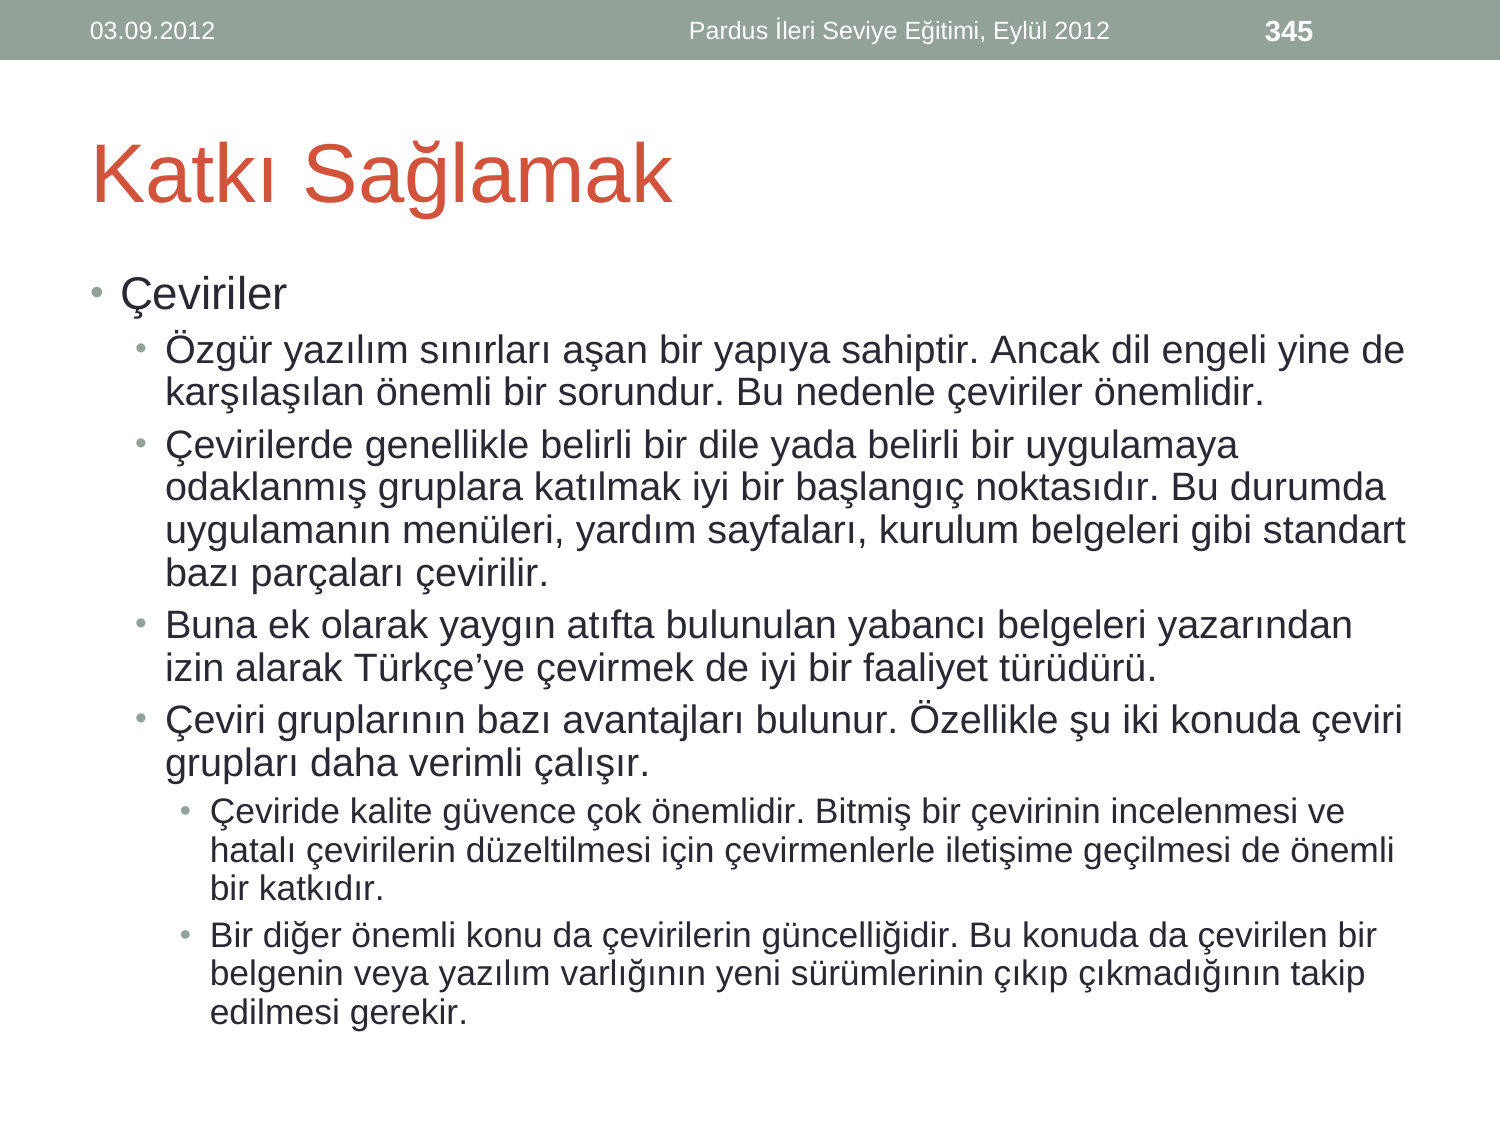

03.09.2012
Pardus İleri Seviye Eğitimi, Eylül 2012
# Katkı Sağlamak
Çeviriler
Özgür yazılım sınırları aşan bir yapıya sahiptir. Ancak dil engeli yine de karşılaşılan önemli bir sorundur. Bu nedenle çeviriler önemlidir.
Çevirilerde genellikle belirli bir dile yada belirli bir uygulamaya odaklanmış gruplara katılmak iyi bir başlangıç noktasıdır. Bu durumda uygulamanın menüleri, yardım sayfaları, kurulum belgeleri gibi standart bazı parçaları çevirilir.
Buna ek olarak yaygın atıfta bulunulan yabancı belgeleri yazarından izin alarak Türkçe’ye çevirmek de iyi bir faaliyet türüdürü.
Çeviri gruplarının bazı avantajları bulunur. Özellikle şu iki konuda çeviri grupları daha verimli çalışır.
Çeviride kalite güvence çok önemlidir. Bitmiş bir çevirinin incelenmesi ve hatalı çevirilerin düzeltilmesi için çevirmenlerle iletişime geçilmesi de önemli bir katkıdır.
Bir diğer önemli konu da çevirilerin güncelliğidir. Bu konuda da çevirilen bir belgenin veya yazılım varlığının yeni sürümlerinin çıkıp çıkmadığının takip edilmesi gerekir.